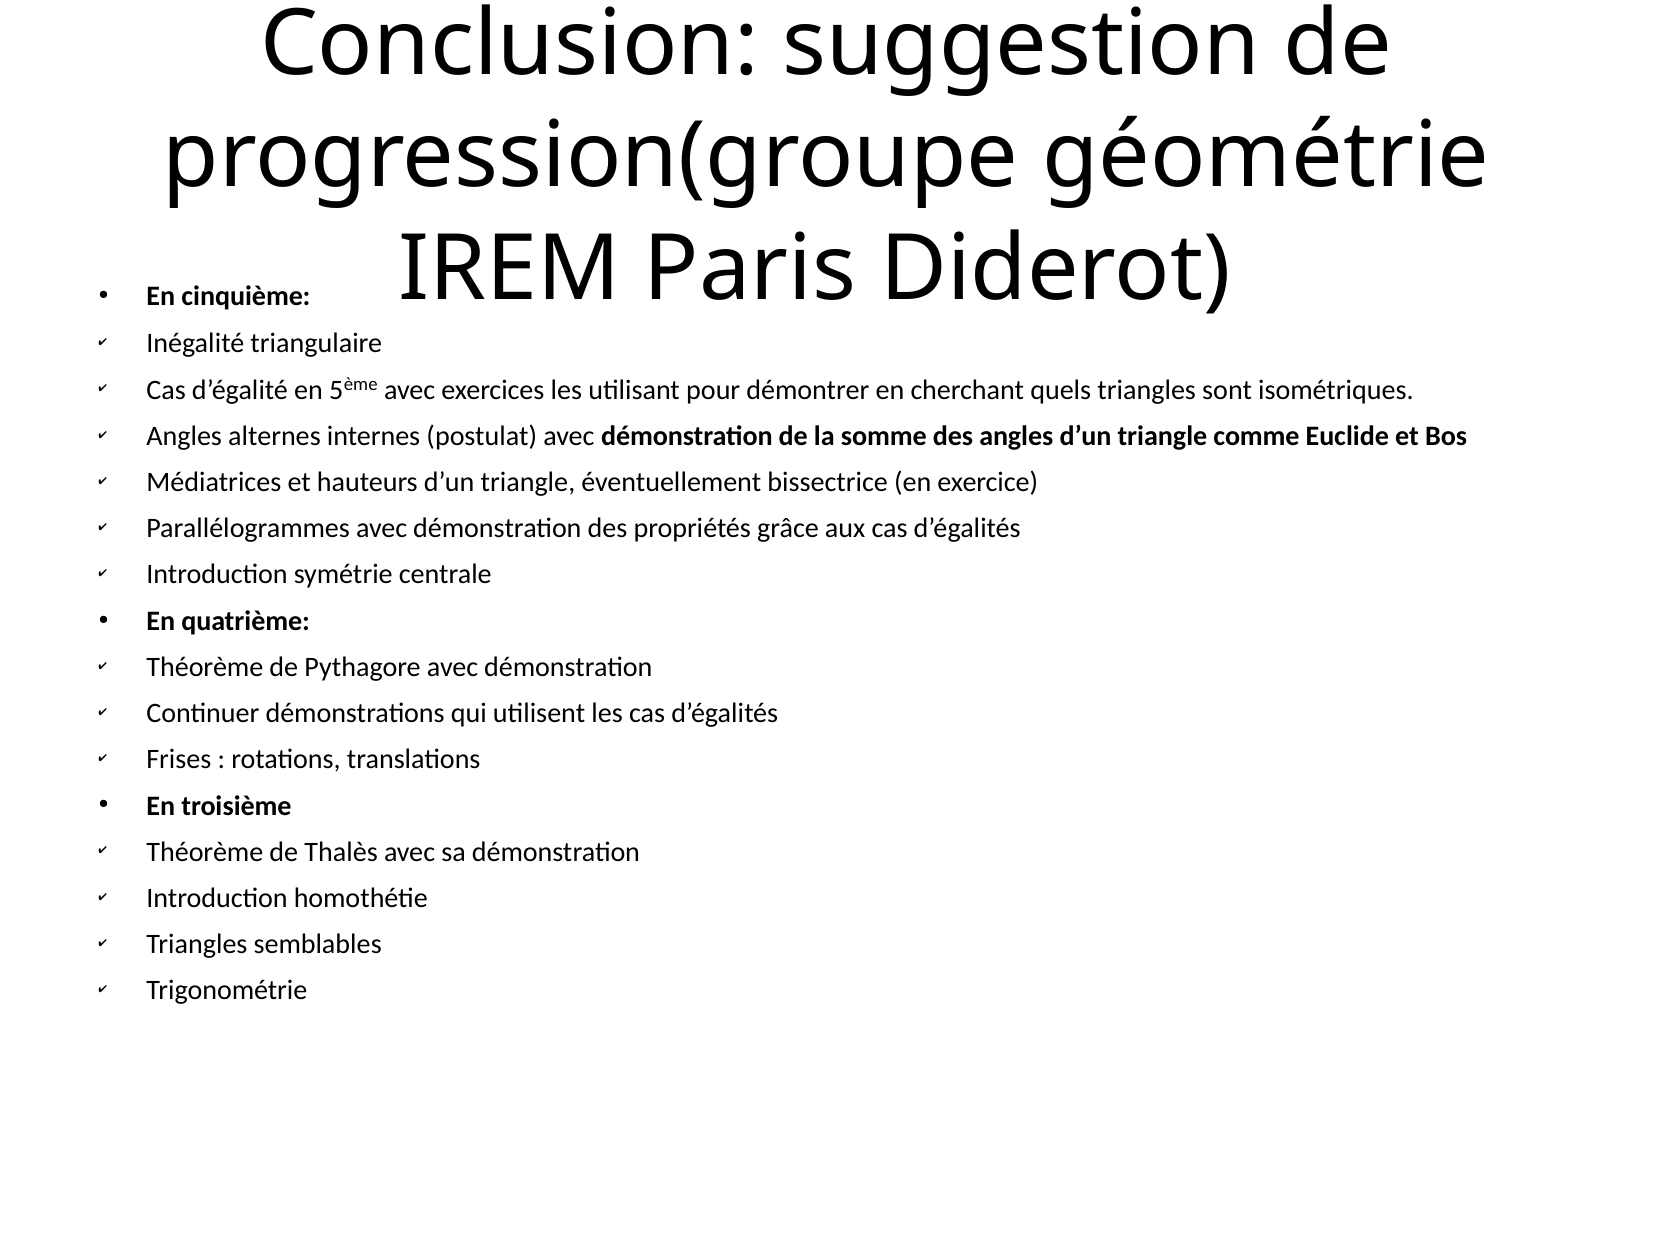

# Conclusion: suggestion de progression(groupe géométrie IREM Paris Diderot)
En cinquième:
Inégalité triangulaire
Cas d’égalité en 5ème avec exercices les utilisant pour démontrer en cherchant quels triangles sont isométriques.
Angles alternes internes (postulat) avec démonstration de la somme des angles d’un triangle comme Euclide et Bos
Médiatrices et hauteurs d’un triangle, éventuellement bissectrice (en exercice)
Parallélogrammes avec démonstration des propriétés grâce aux cas d’égalités
Introduction symétrie centrale
En quatrième:
Théorème de Pythagore avec démonstration
Continuer démonstrations qui utilisent les cas d’égalités
Frises : rotations, translations
En troisième
Théorème de Thalès avec sa démonstration
Introduction homothétie
Triangles semblables
Trigonométrie